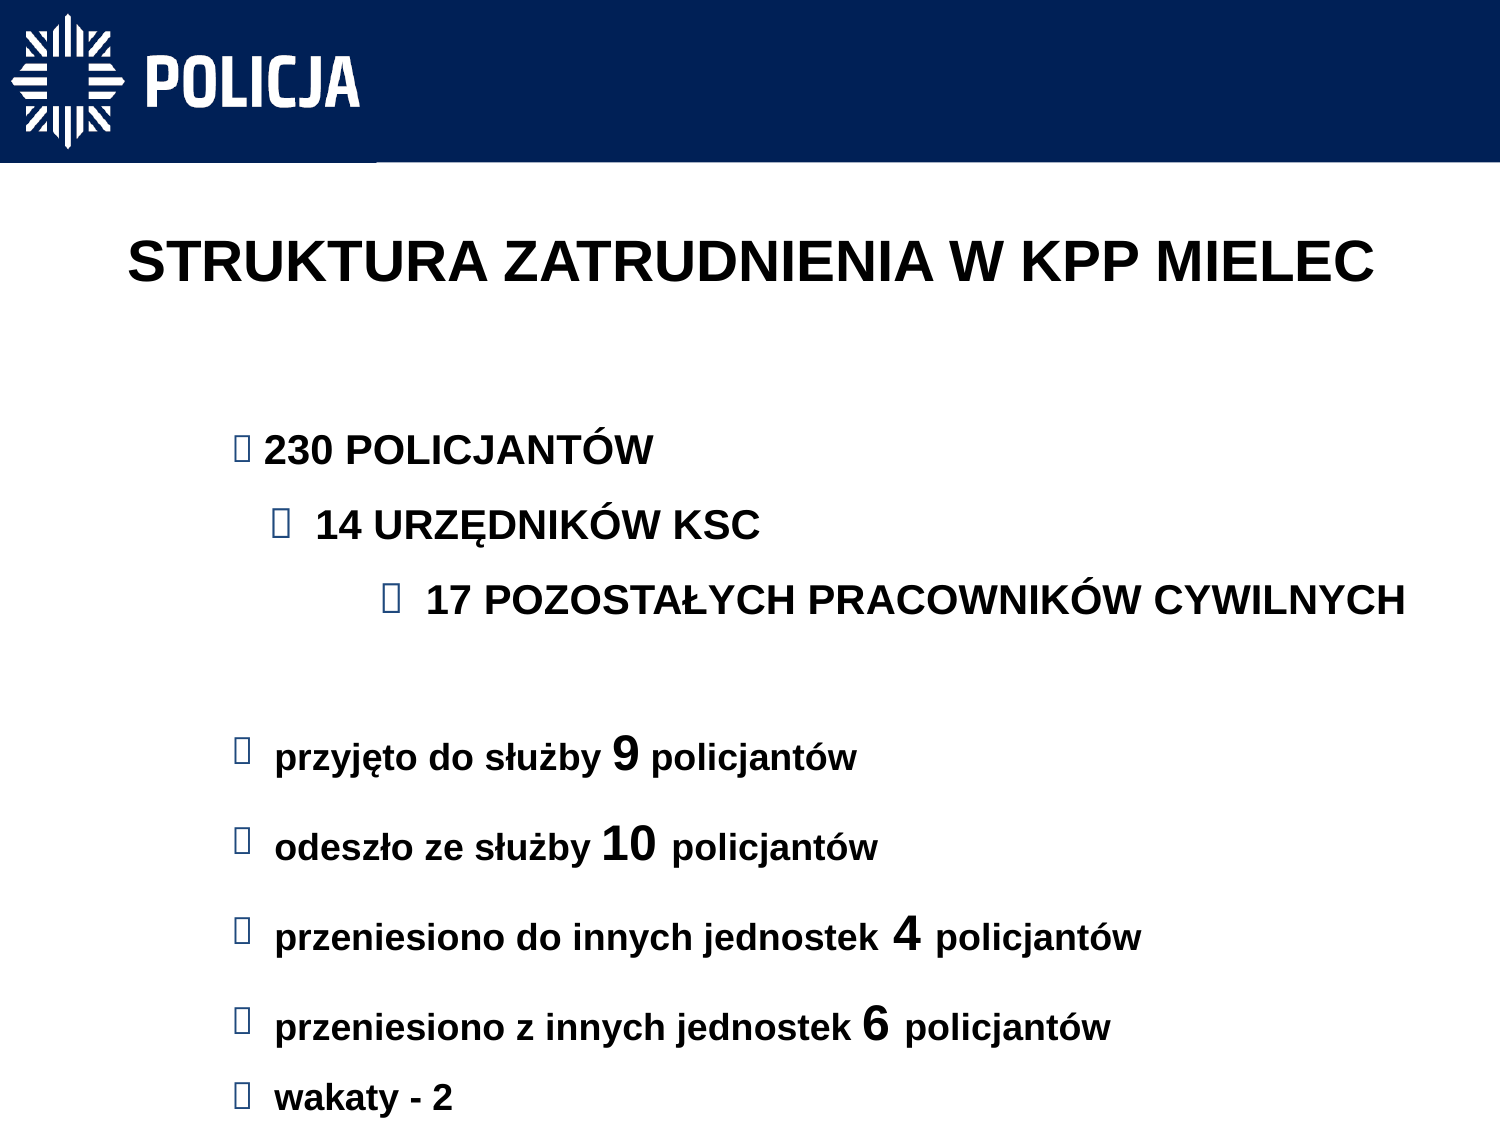

230 POLICJANTÓW
 14 URZĘDNIKÓW KSC
 17 POZOSTAŁYCH PRACOWNIKÓW CYWILNYCH
 przyjęto do służby 9 policjantów
  odeszło ze służby 10 policjantów
 przeniesiono do innych jednostek 4 policjantów
 przeniesiono z innych jednostek 6 policjantów
 wakaty - 2
* Dane na dzień 31 grudnia 2019 r.
STRUKTURA ZATRUDNIENIA W KPP MIELEC